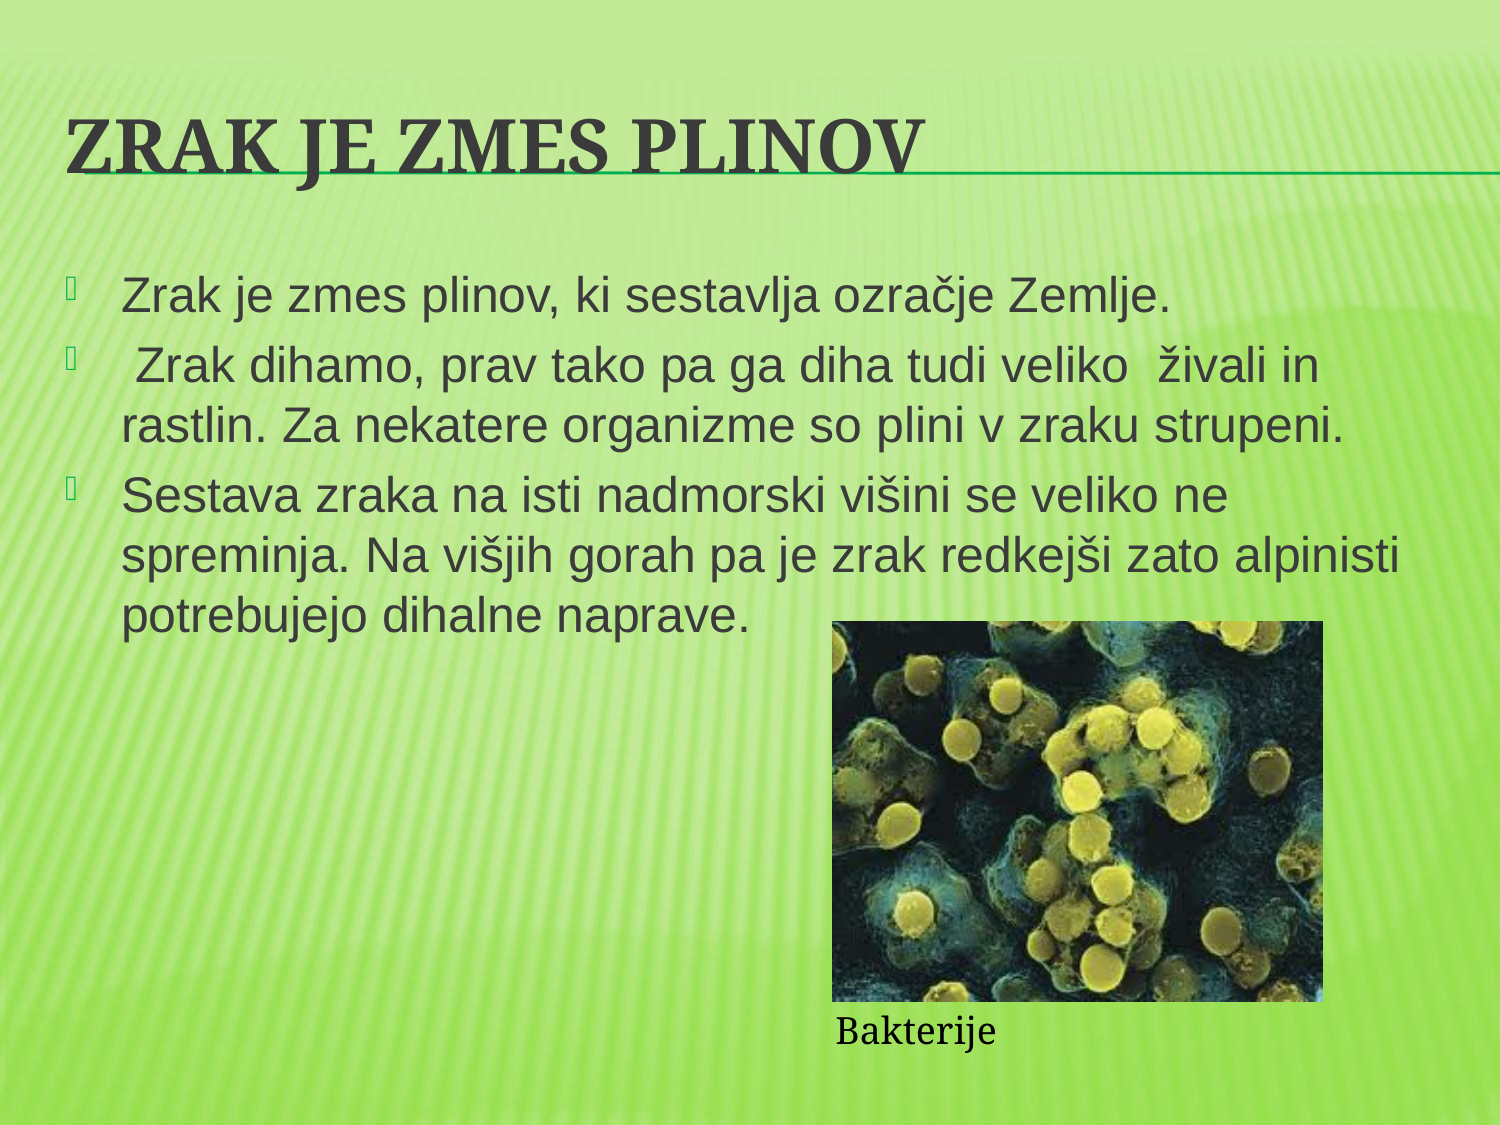

# Zrak je zmes plinov
Zrak je zmes plinov, ki sestavlja ozračje Zemlje.
 Zrak dihamo, prav tako pa ga diha tudi veliko živali in rastlin. Za nekatere organizme so plini v zraku strupeni.
Sestava zraka na isti nadmorski višini se veliko ne spreminja. Na višjih gorah pa je zrak redkejši zato alpinisti potrebujejo dihalne naprave.
Bakterije